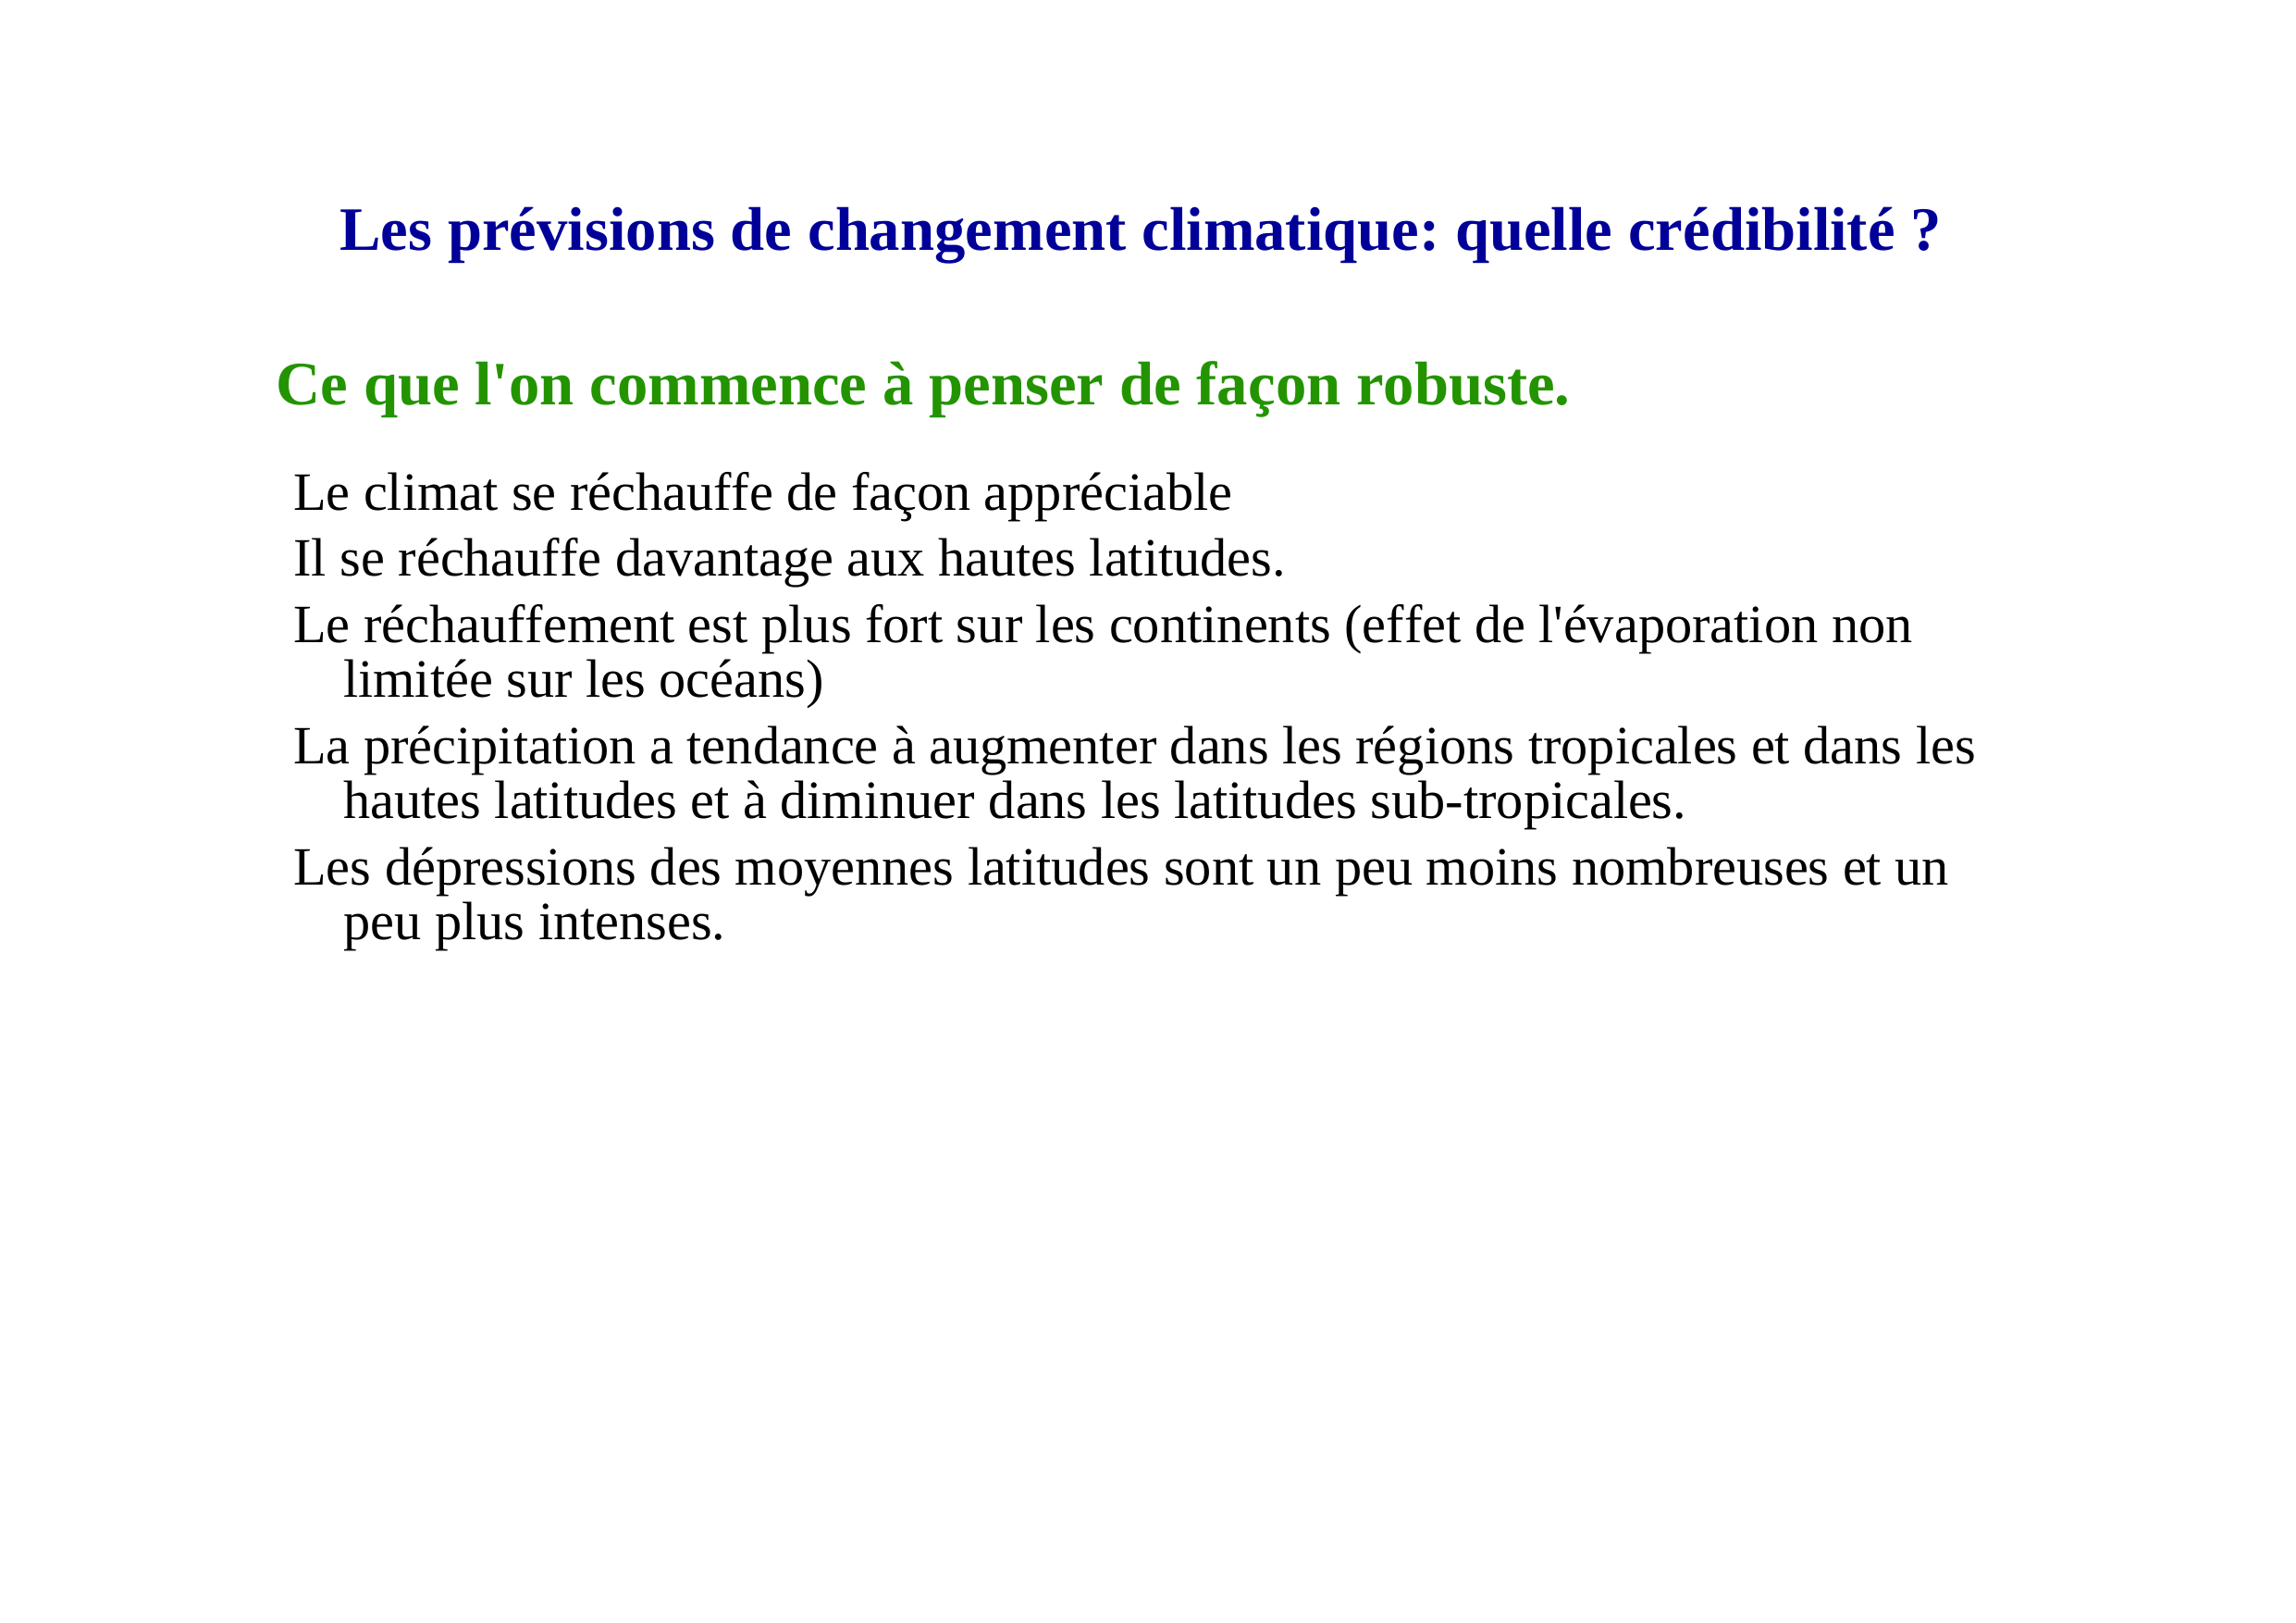

# Les prévisions de changement climatique: quelle crédibilité ?
Ce que l'on commence à penser de façon robuste.
Le climat se réchauffe de façon appréciable
Il se réchauffe davantage aux hautes latitudes.
Le réchauffement est plus fort sur les continents (effet de l'évaporation non limitée sur les océans)
La précipitation a tendance à augmenter dans les régions tropicales et dans les hautes latitudes et à diminuer dans les latitudes sub-tropicales.
Les dépressions des moyennes latitudes sont un peu moins nombreuses et un peu plus intenses.